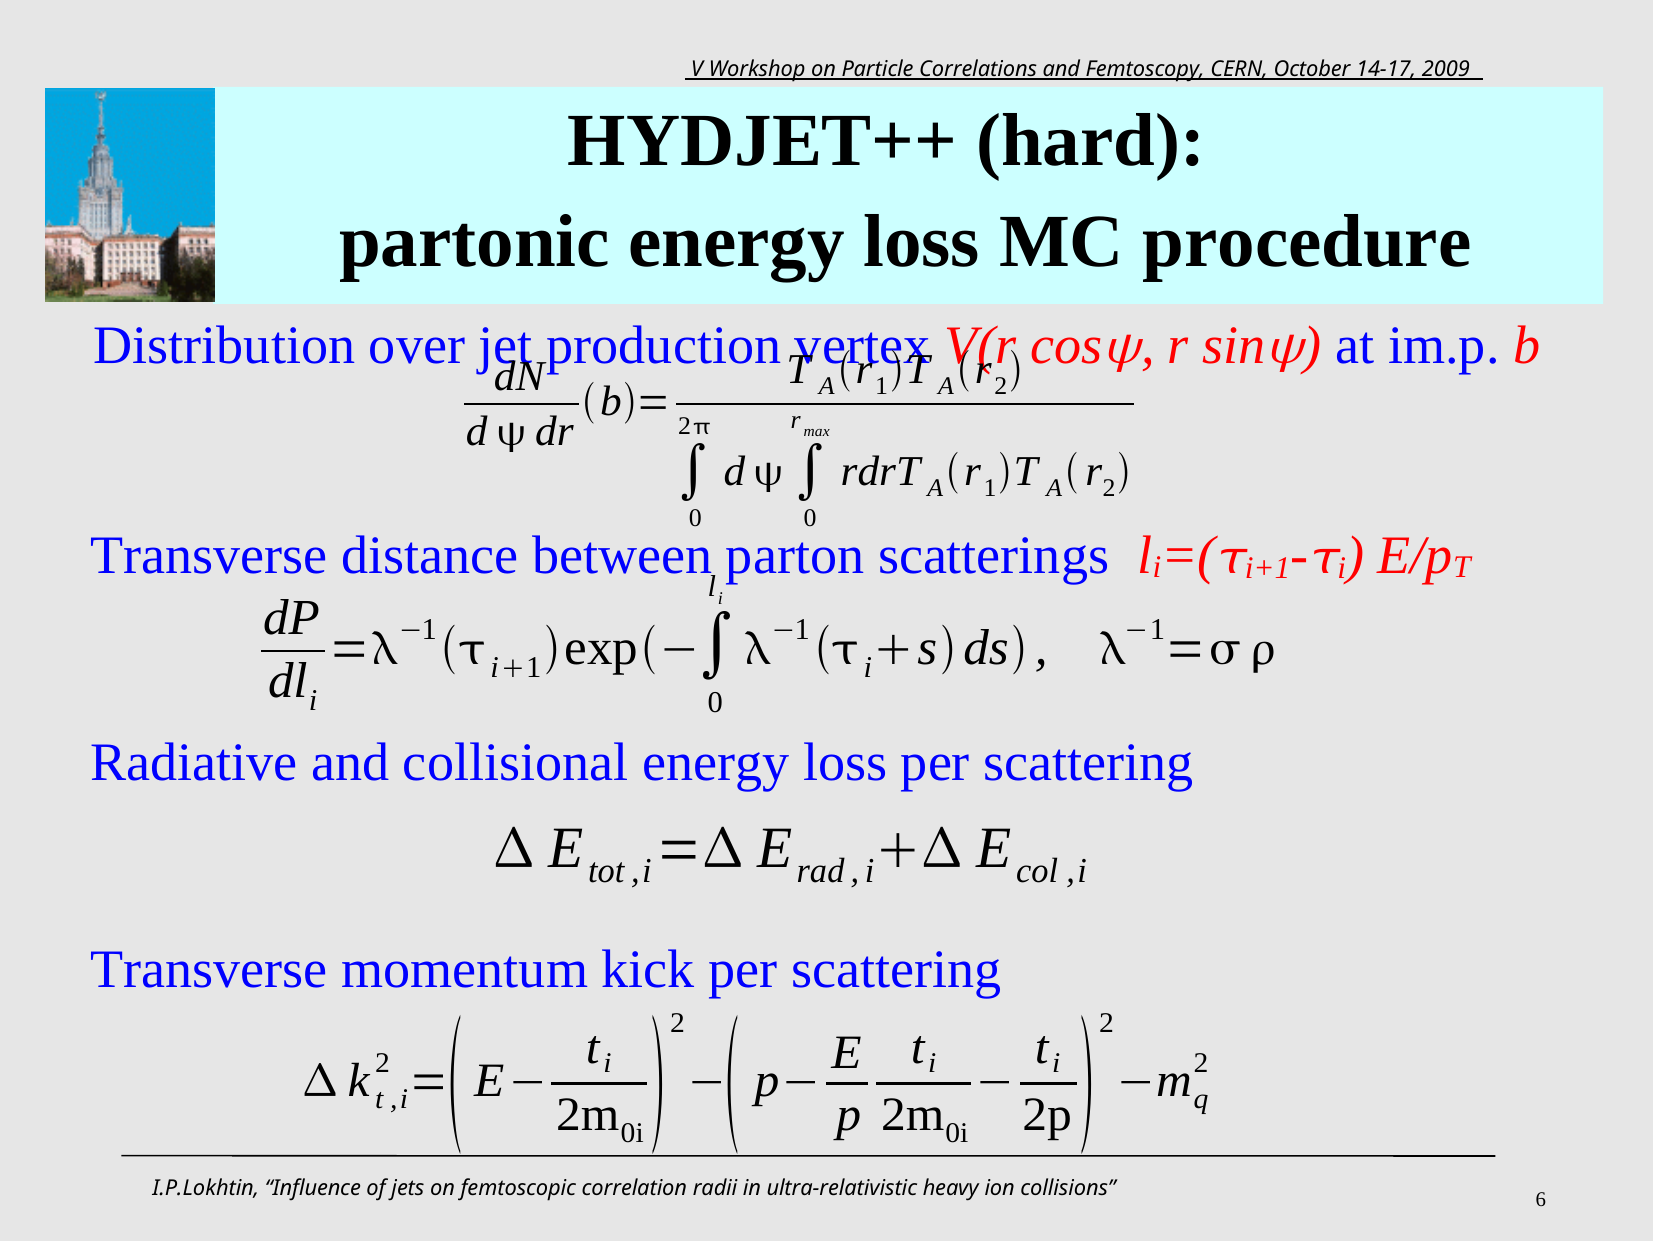

# HYDJET++ (hard): partonic energy loss MC procedure
 Distribution over jet production vertex V(r cos, r sin) at im.p. b
 Transverse distance between parton scatterings li=(i+1-i) E/pT
 Radiative and collisional energy loss per scattering
 Transverse momentum kick per scattering